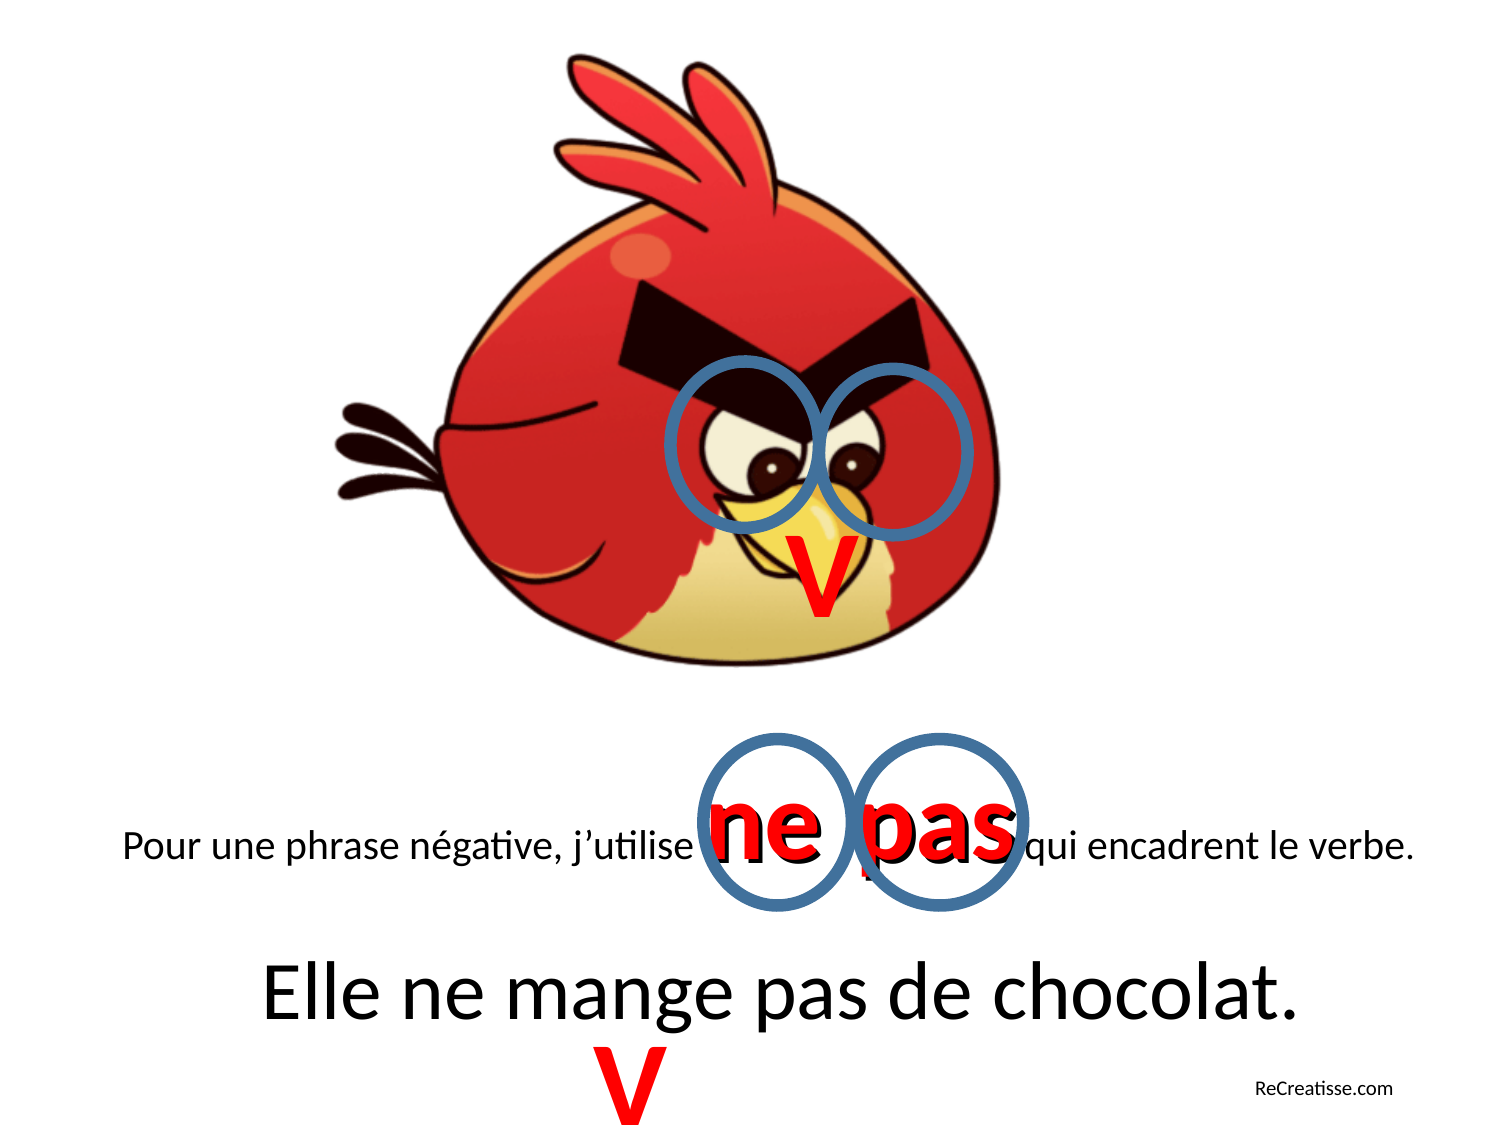

V
Pour une phrase négative, j’utilise ne pas qui encadrent le verbe.
Elle ne mange pas de chocolat.
V
ReCreatisse.com